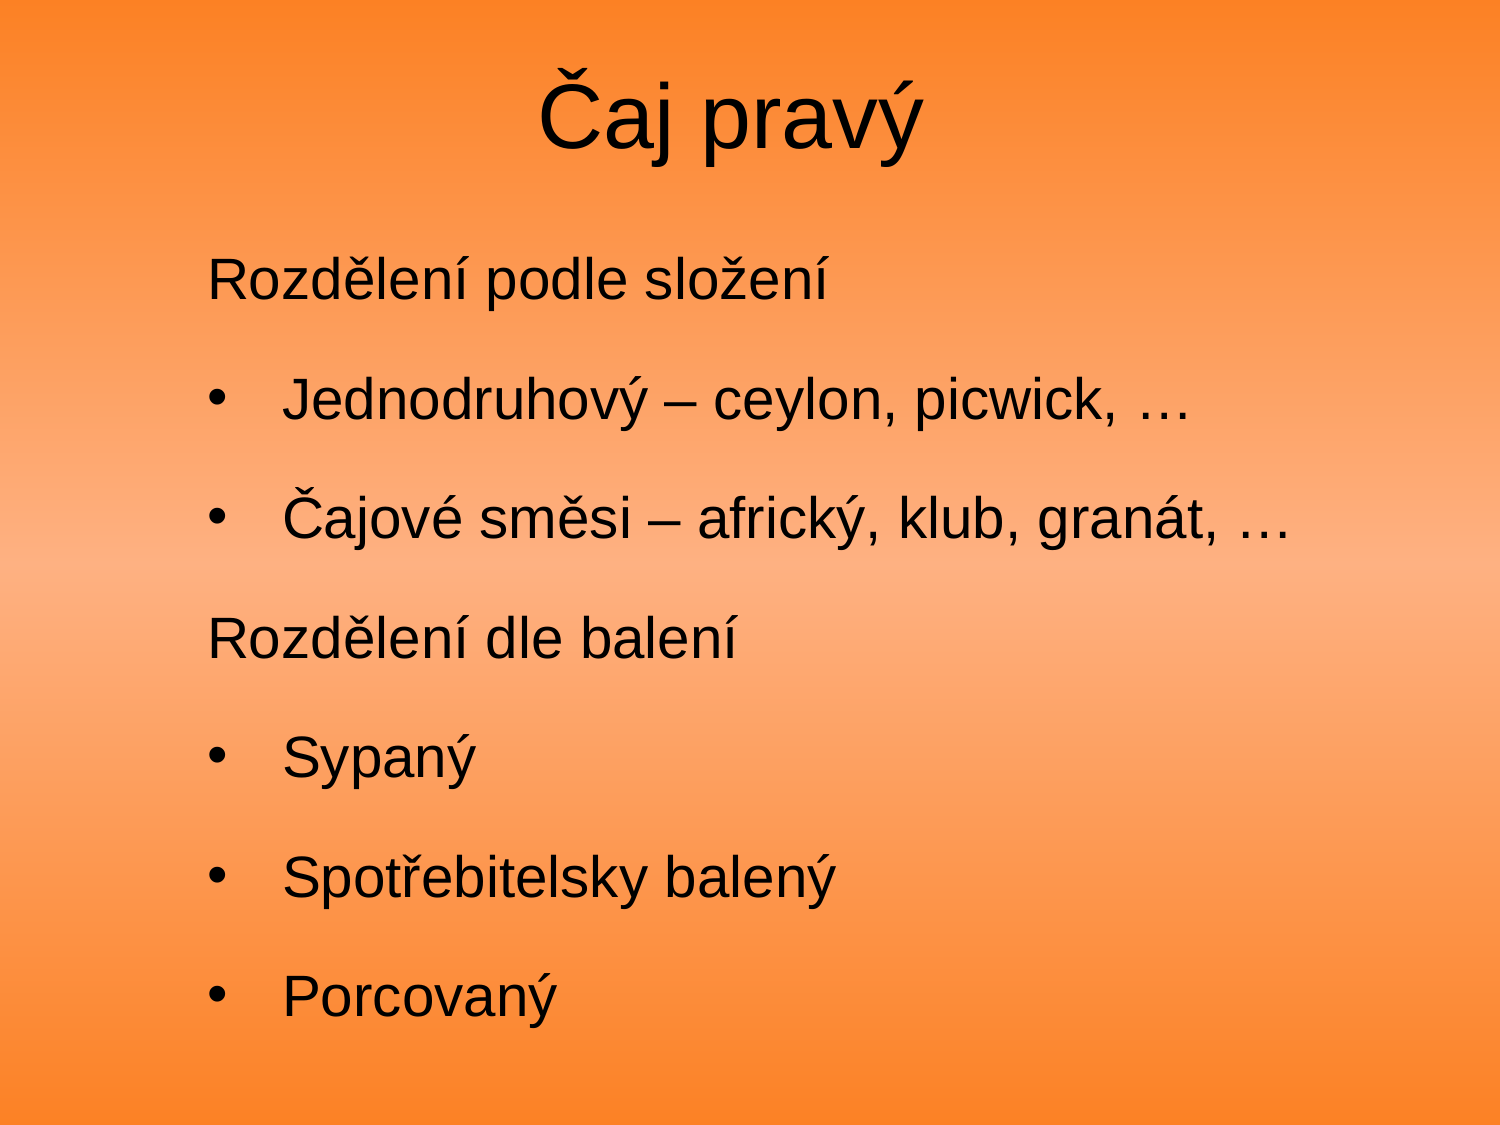

# Čaj pravý
Rozdělení podle složení
Jednodruhový – ceylon, picwick, …
Čajové směsi – africký, klub, granát, …
Rozdělení dle balení
Sypaný
Spotřebitelsky balený
Porcovaný